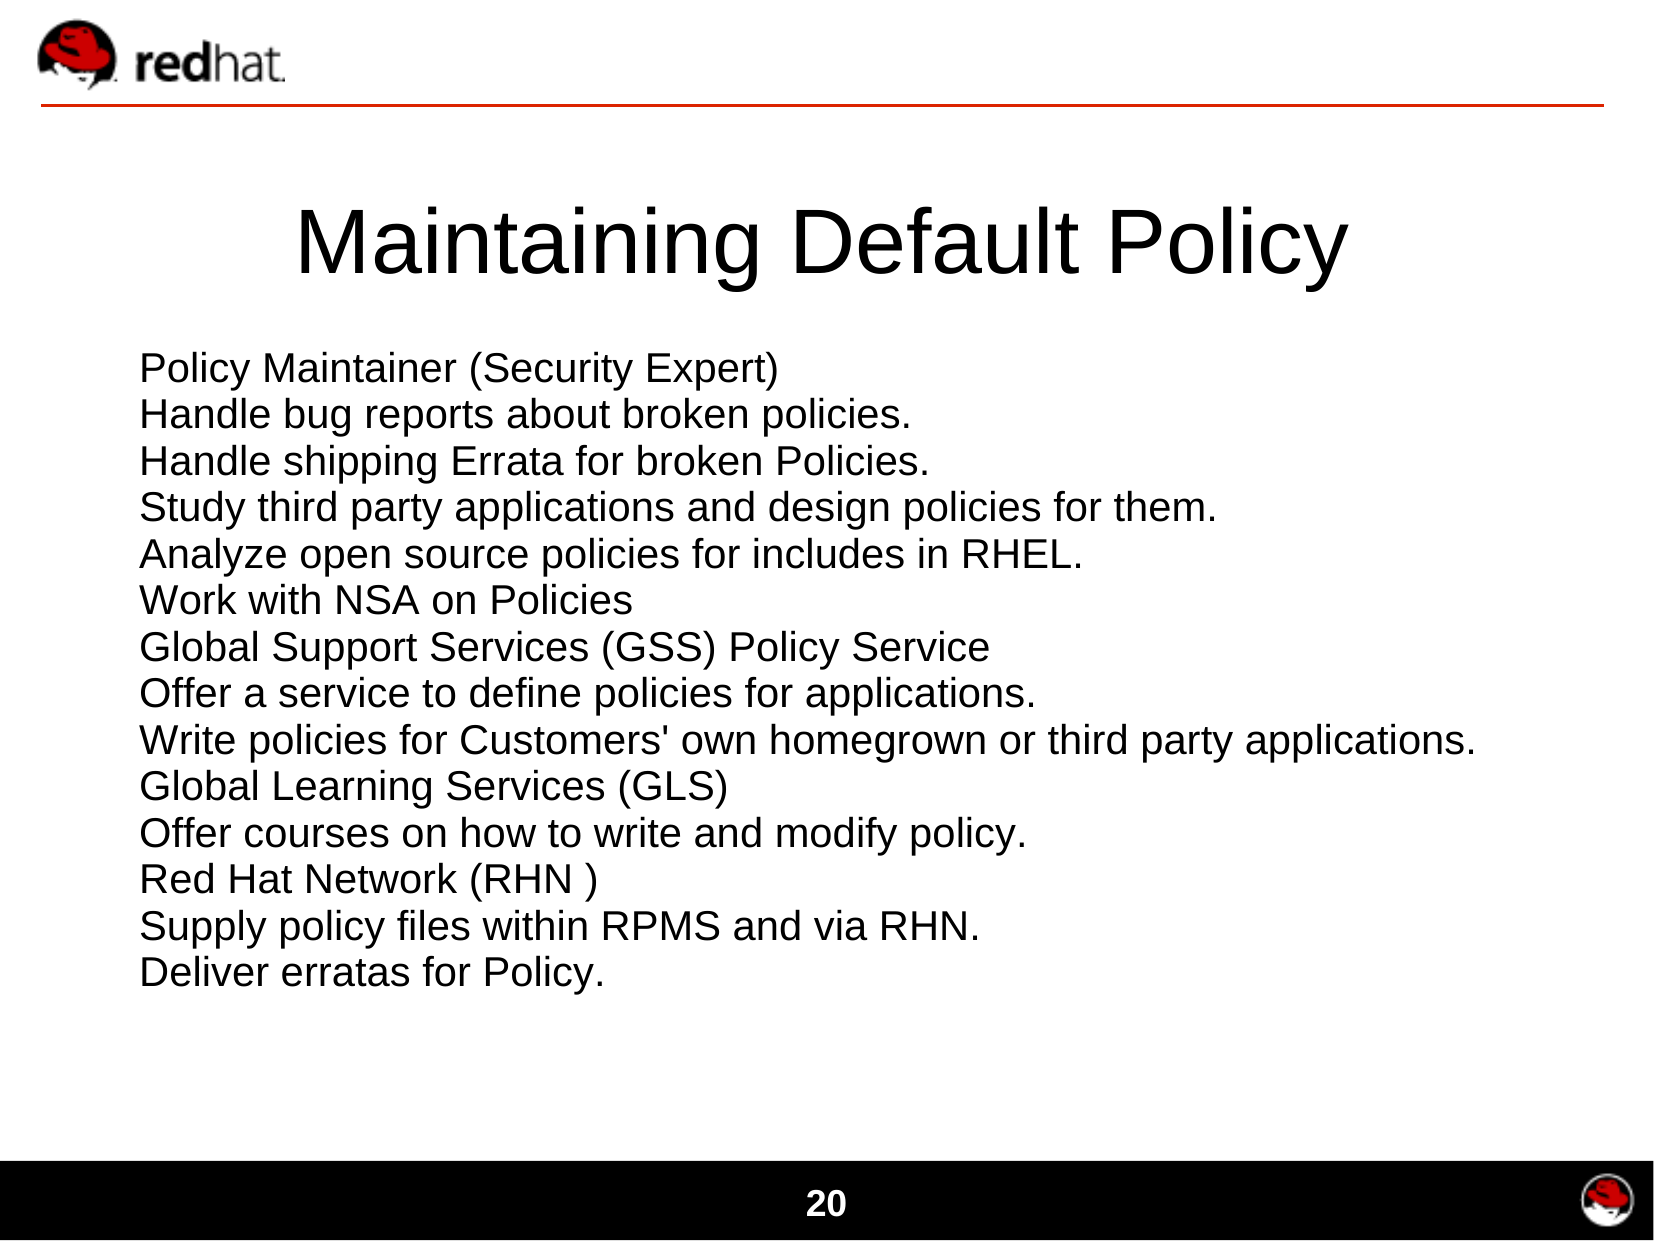

# Maintaining Default Policy
Policy Maintainer (Security Expert)
Handle bug reports about broken policies.
Handle shipping Errata for broken Policies.
Study third party applications and design policies for them.
Analyze open source policies for includes in RHEL.
Work with NSA on Policies
Global Support Services (GSS) Policy Service
Offer a service to define policies for applications.
Write policies for Customers' own homegrown or third party applications.
Global Learning Services (GLS)
Offer courses on how to write and modify policy.
Red Hat Network (RHN )
Supply policy files within RPMS and via RHN.
Deliver erratas for Policy.